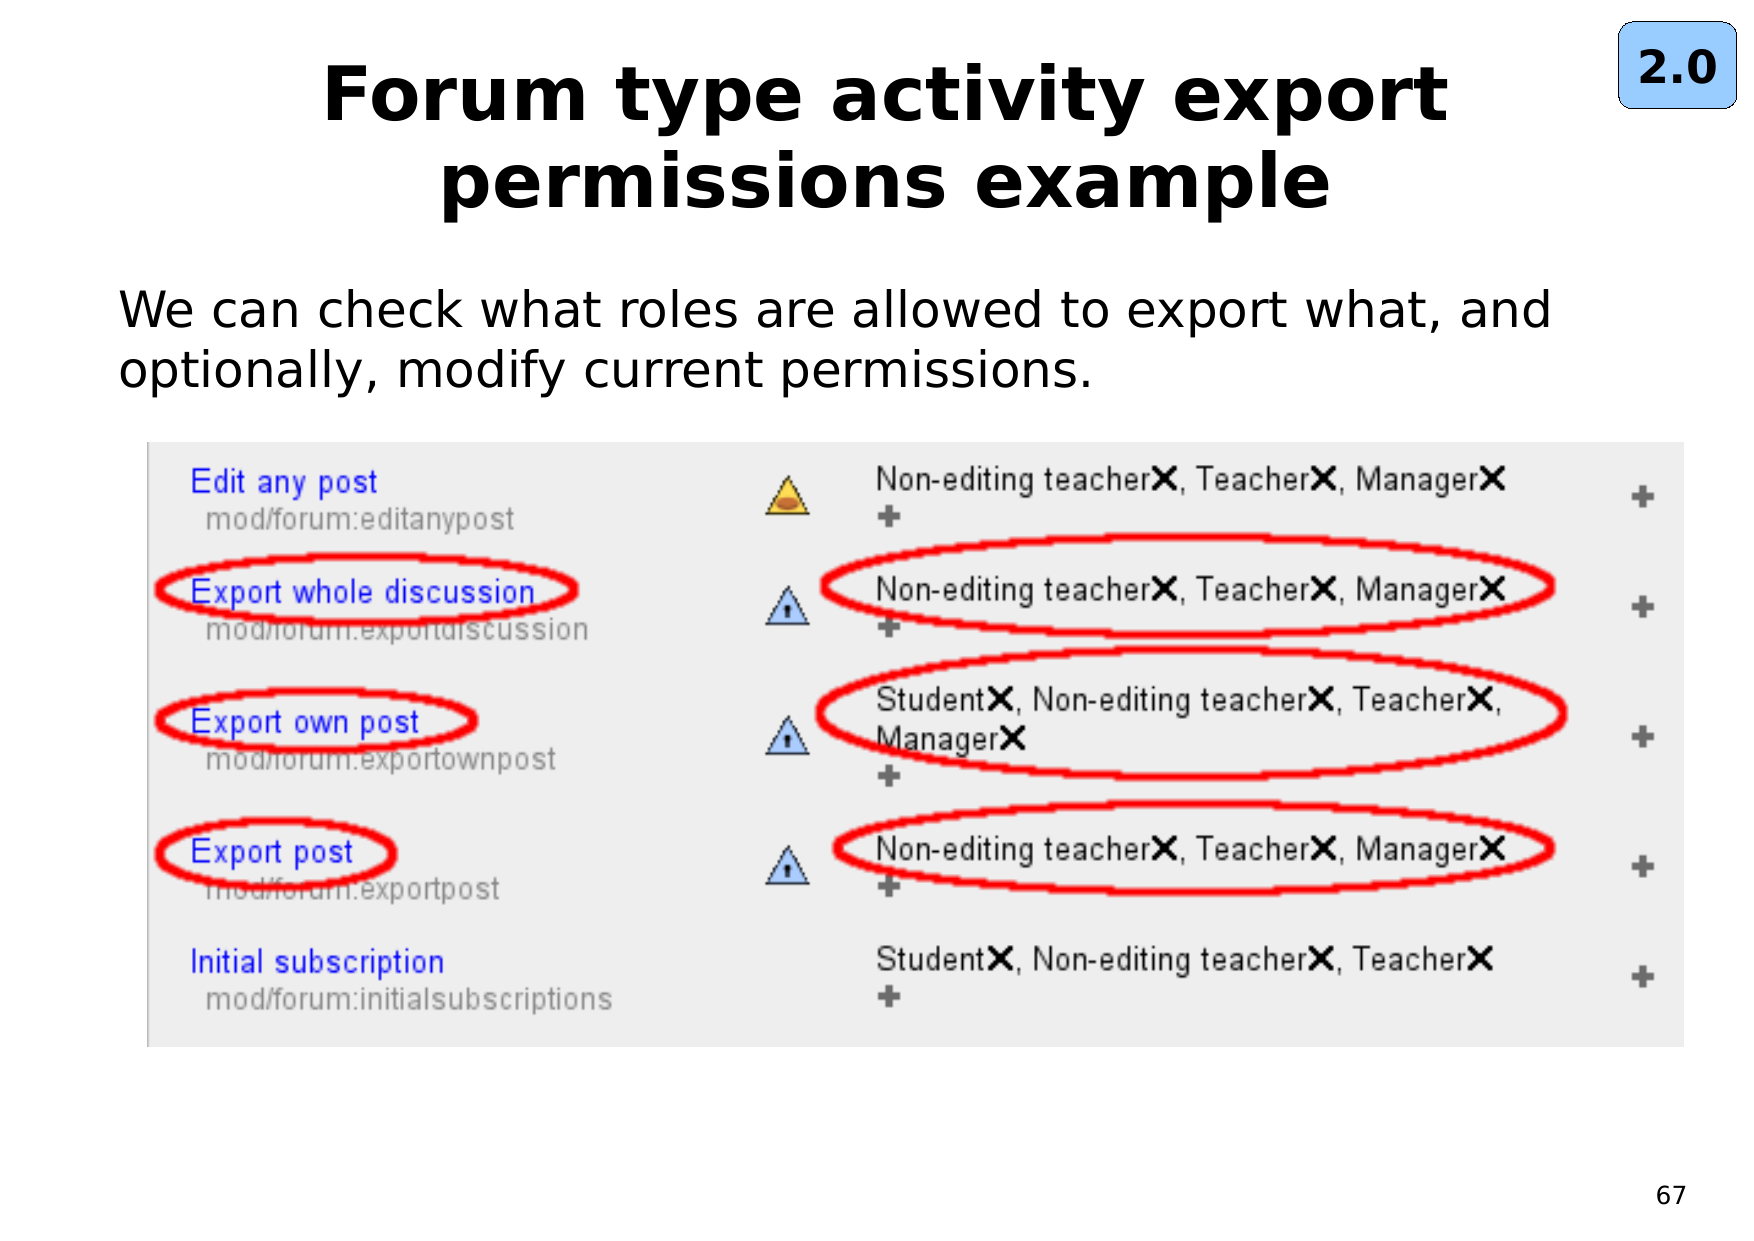

2.0
# Forum type activity export permissions example
We can check what roles are allowed to export what, and optionally, modify current permissions.
67